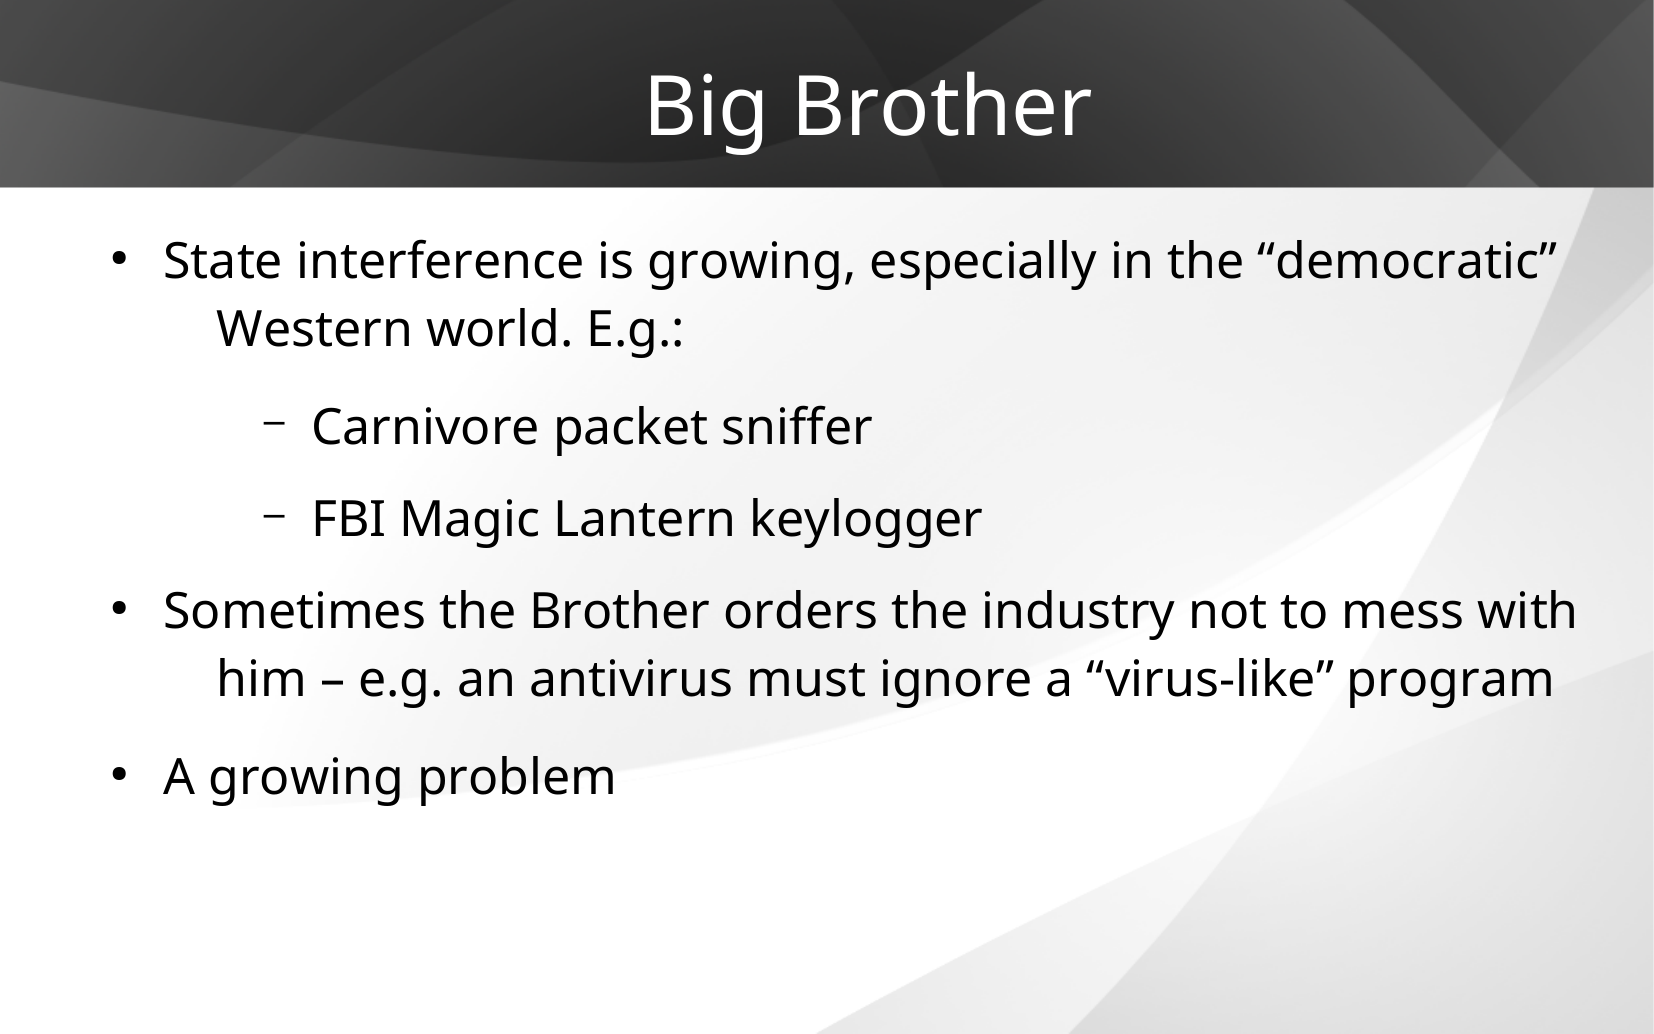

# Big Brother
State interference is growing, especially in the “democratic” Western world. E.g.:
Carnivore packet sniffer
FBI Magic Lantern keylogger
Sometimes the Brother orders the industry not to mess with him – e.g. an antivirus must ignore a “virus-like” program
A growing problem